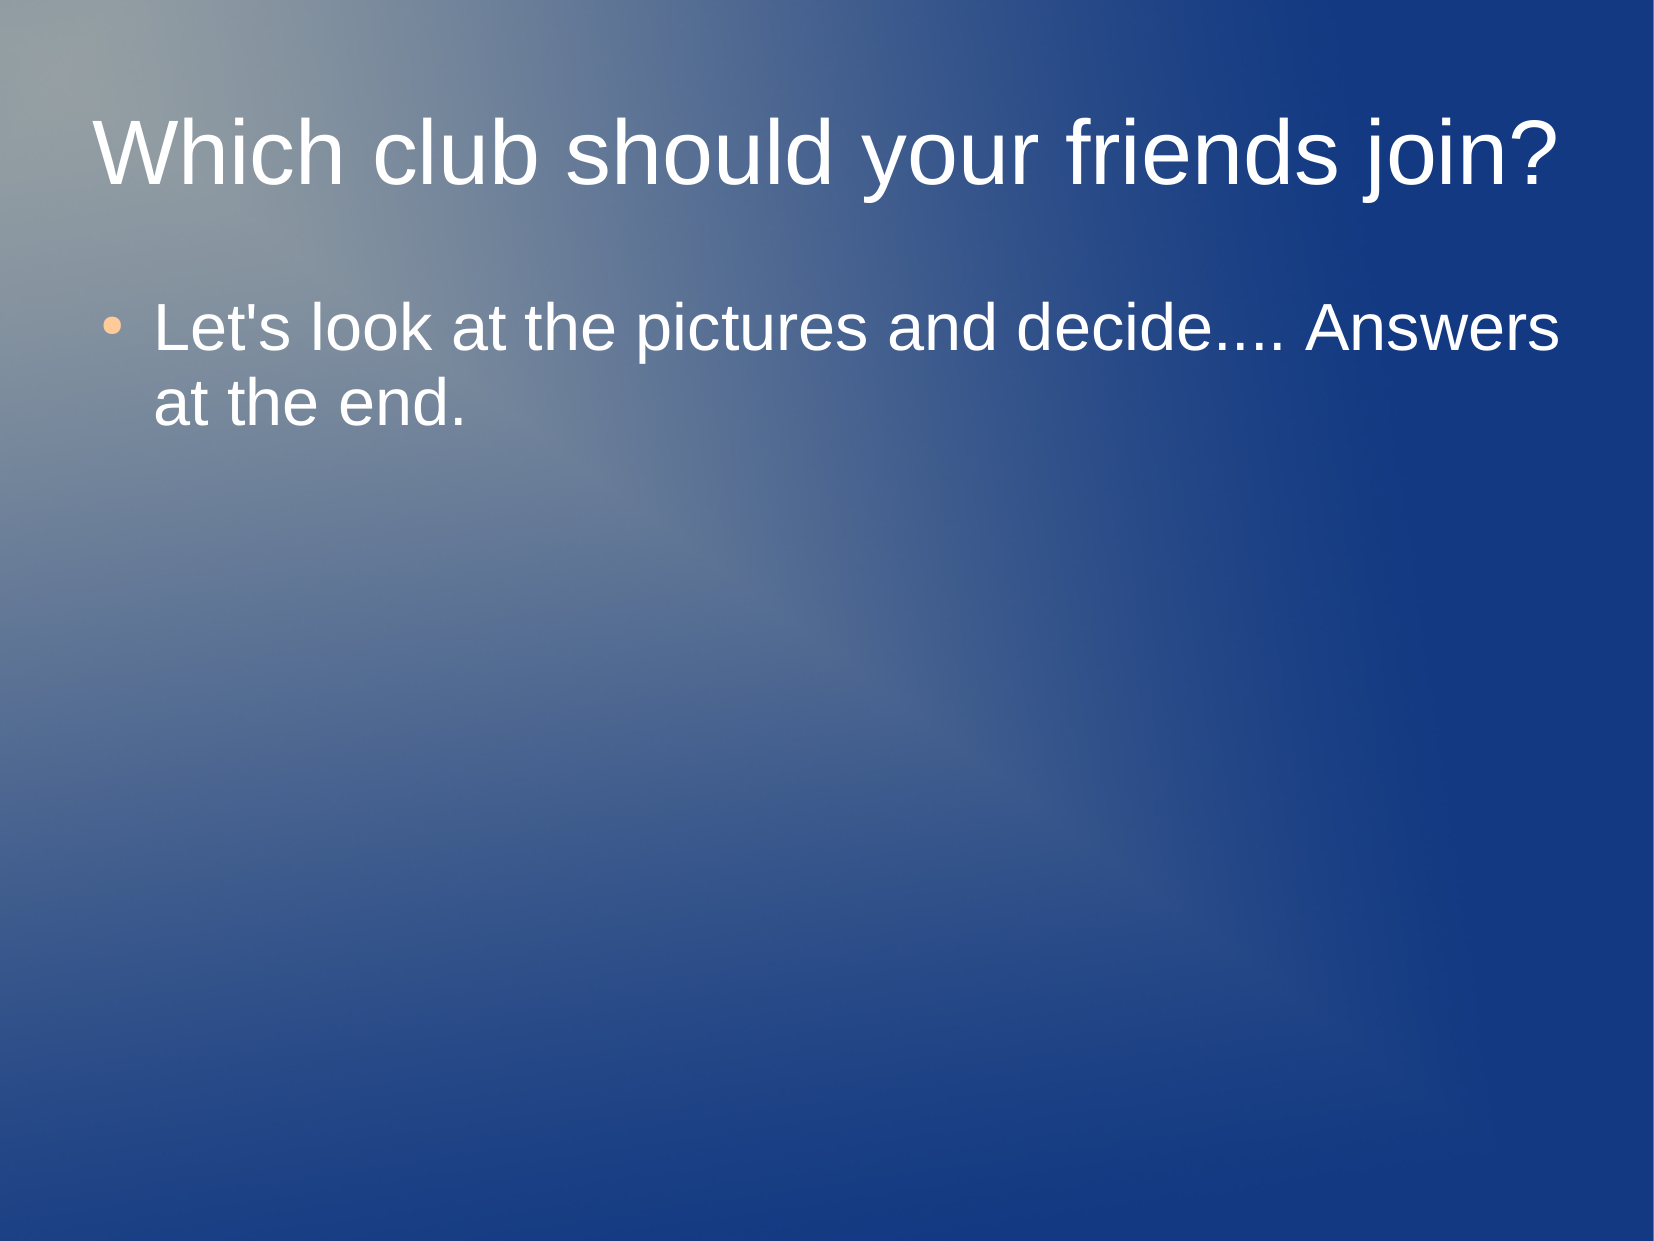

# Which club should your friends join?
Let's look at the pictures and decide.... Answers at the end.